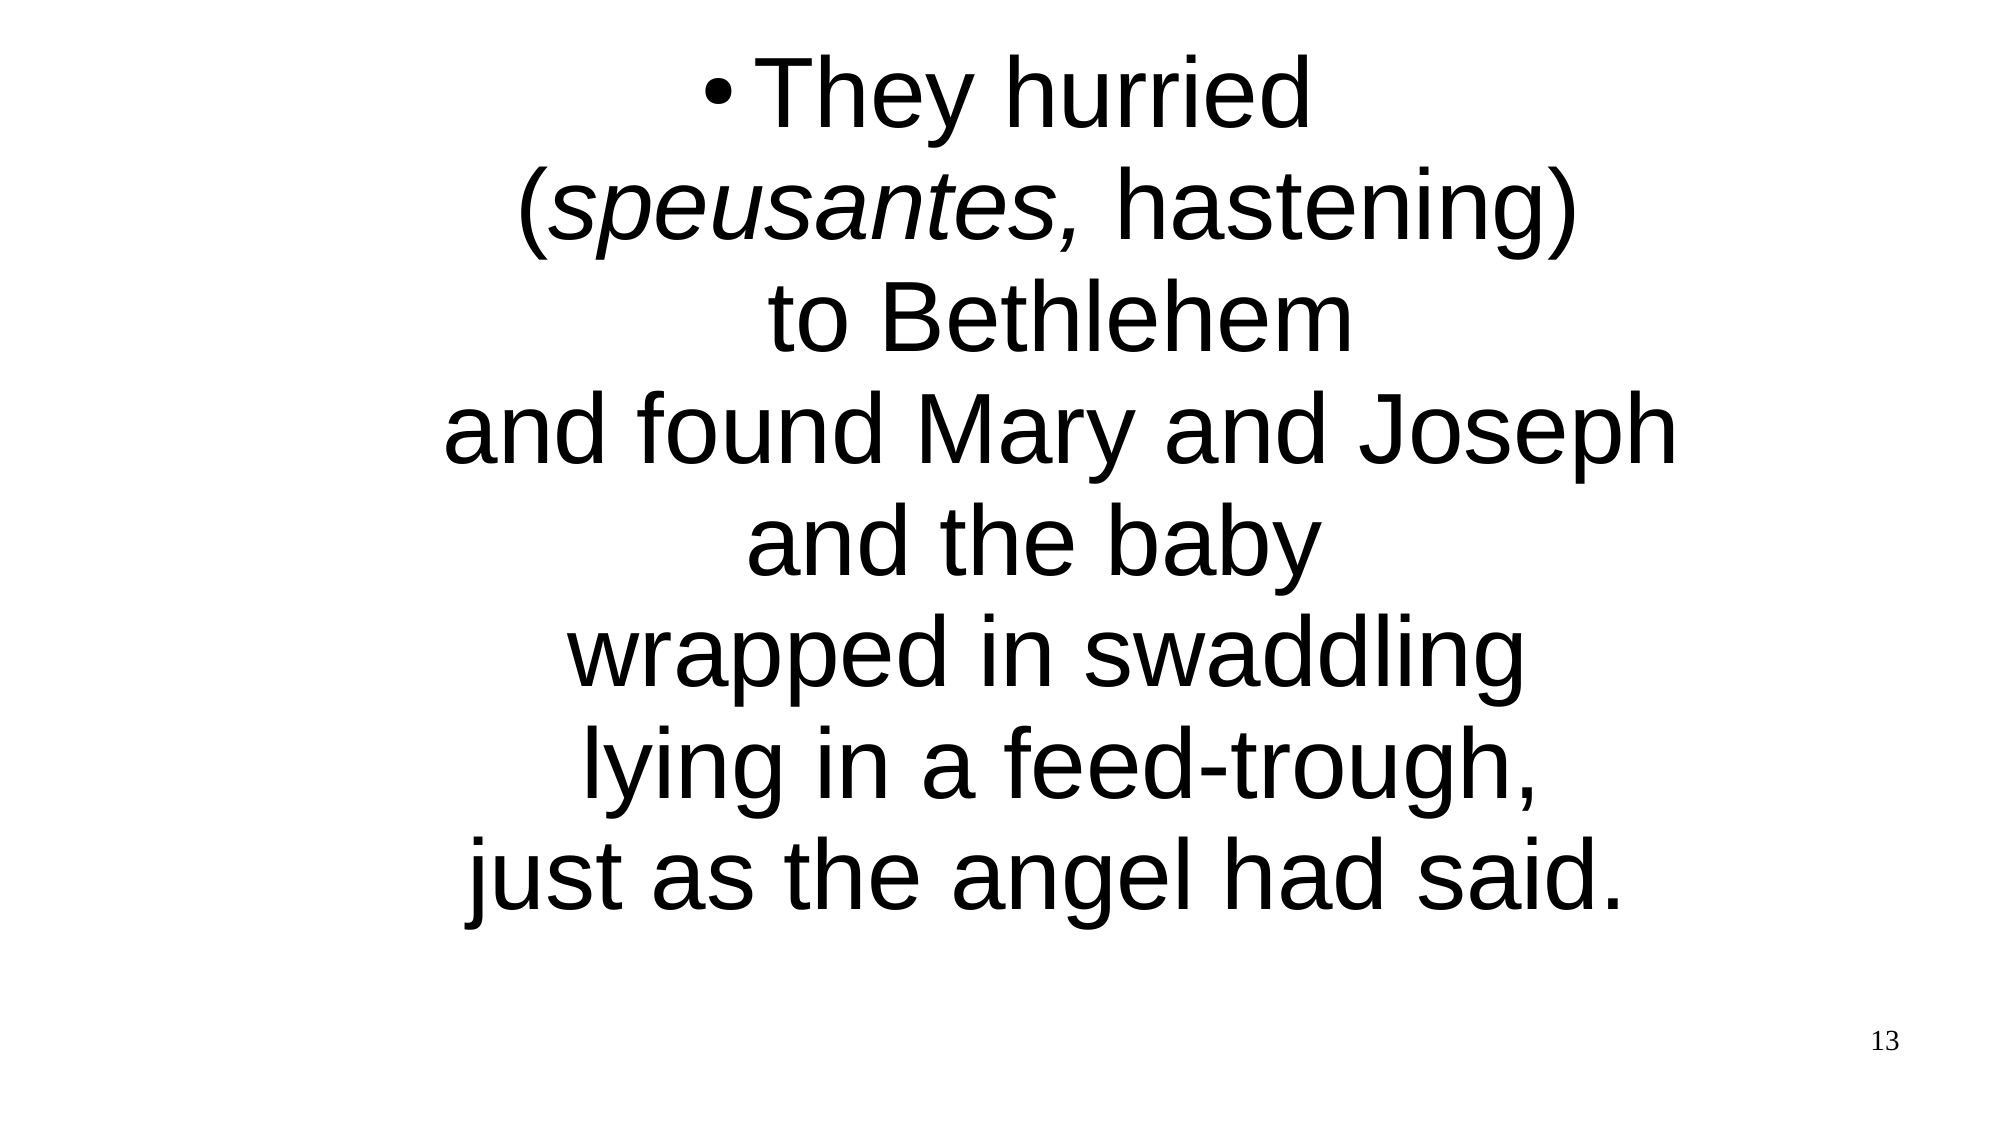

# They hurried (speusantes, hastening) to Bethlehem and found Mary and Joseph and the baby wrapped in swaddling lying in a feed-trough, just as the angel had said.
13